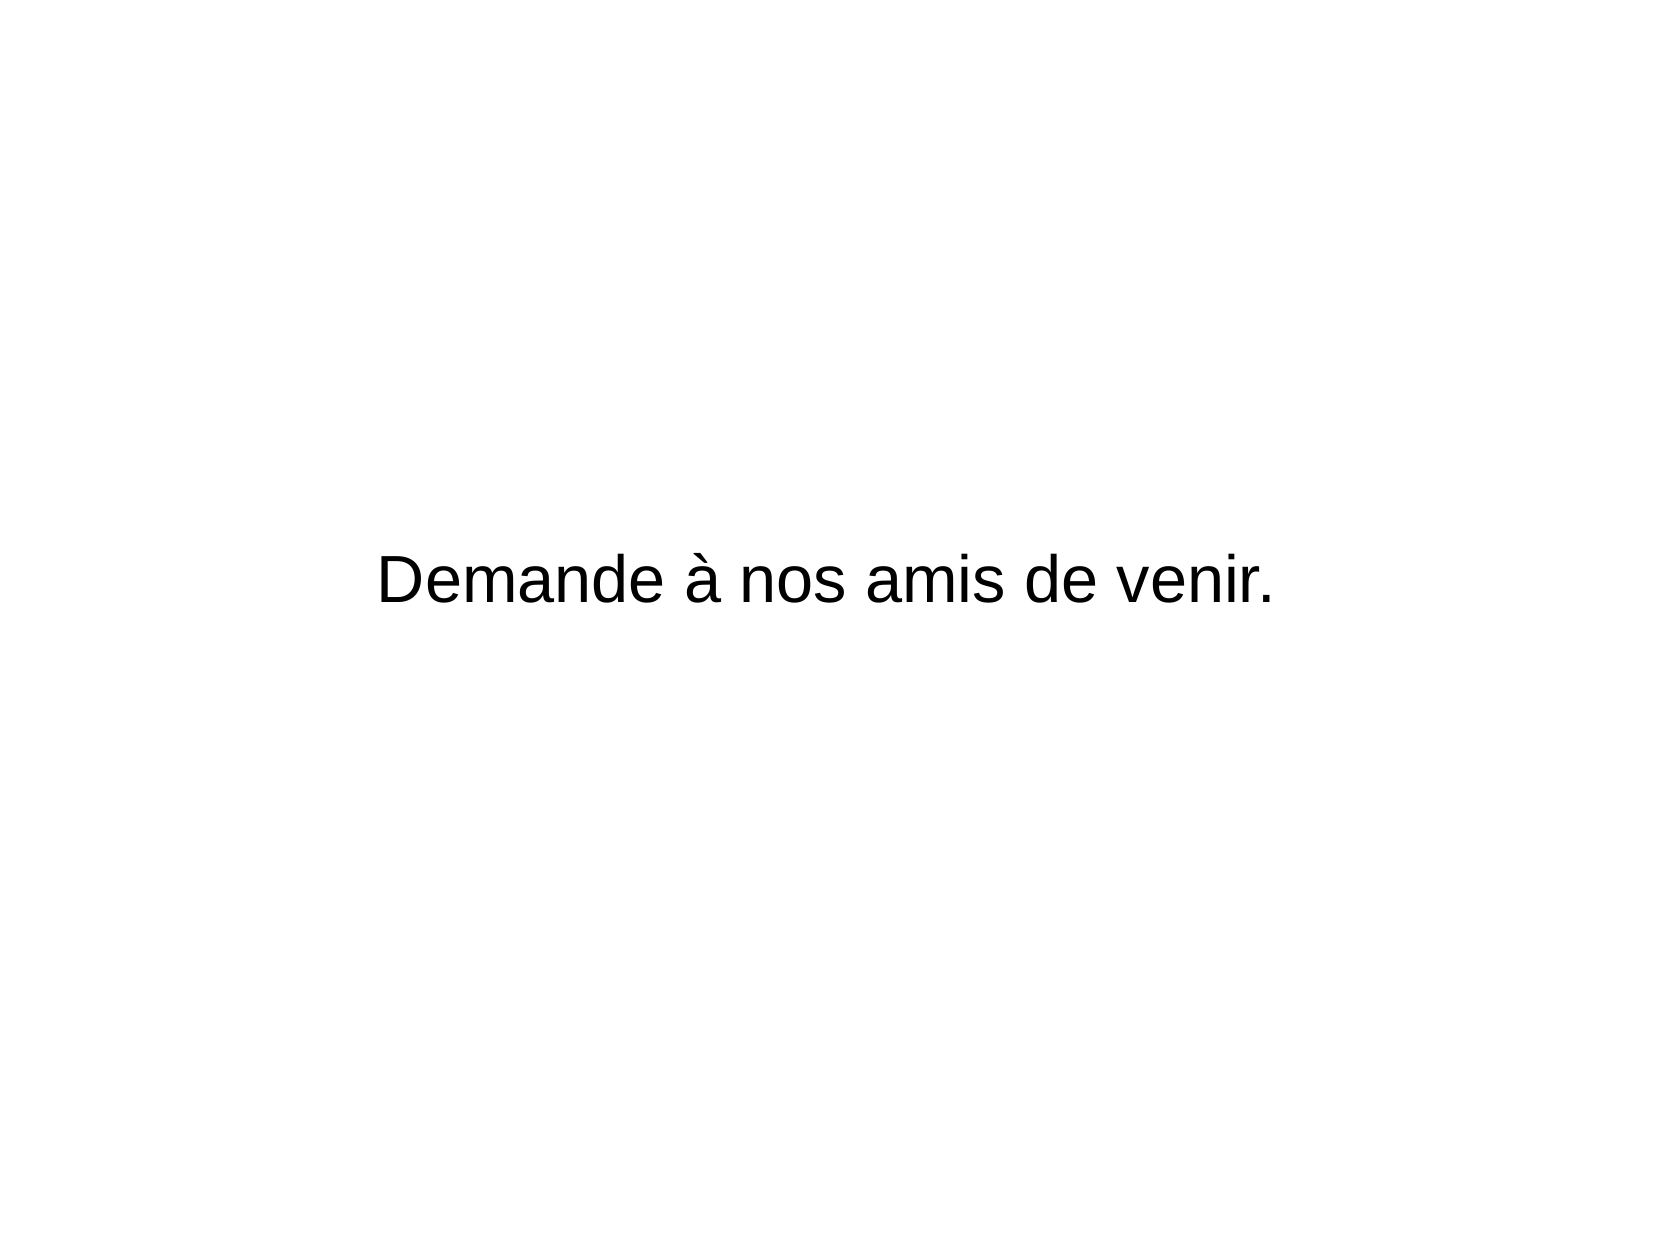

# Demande à nos amis de venir.